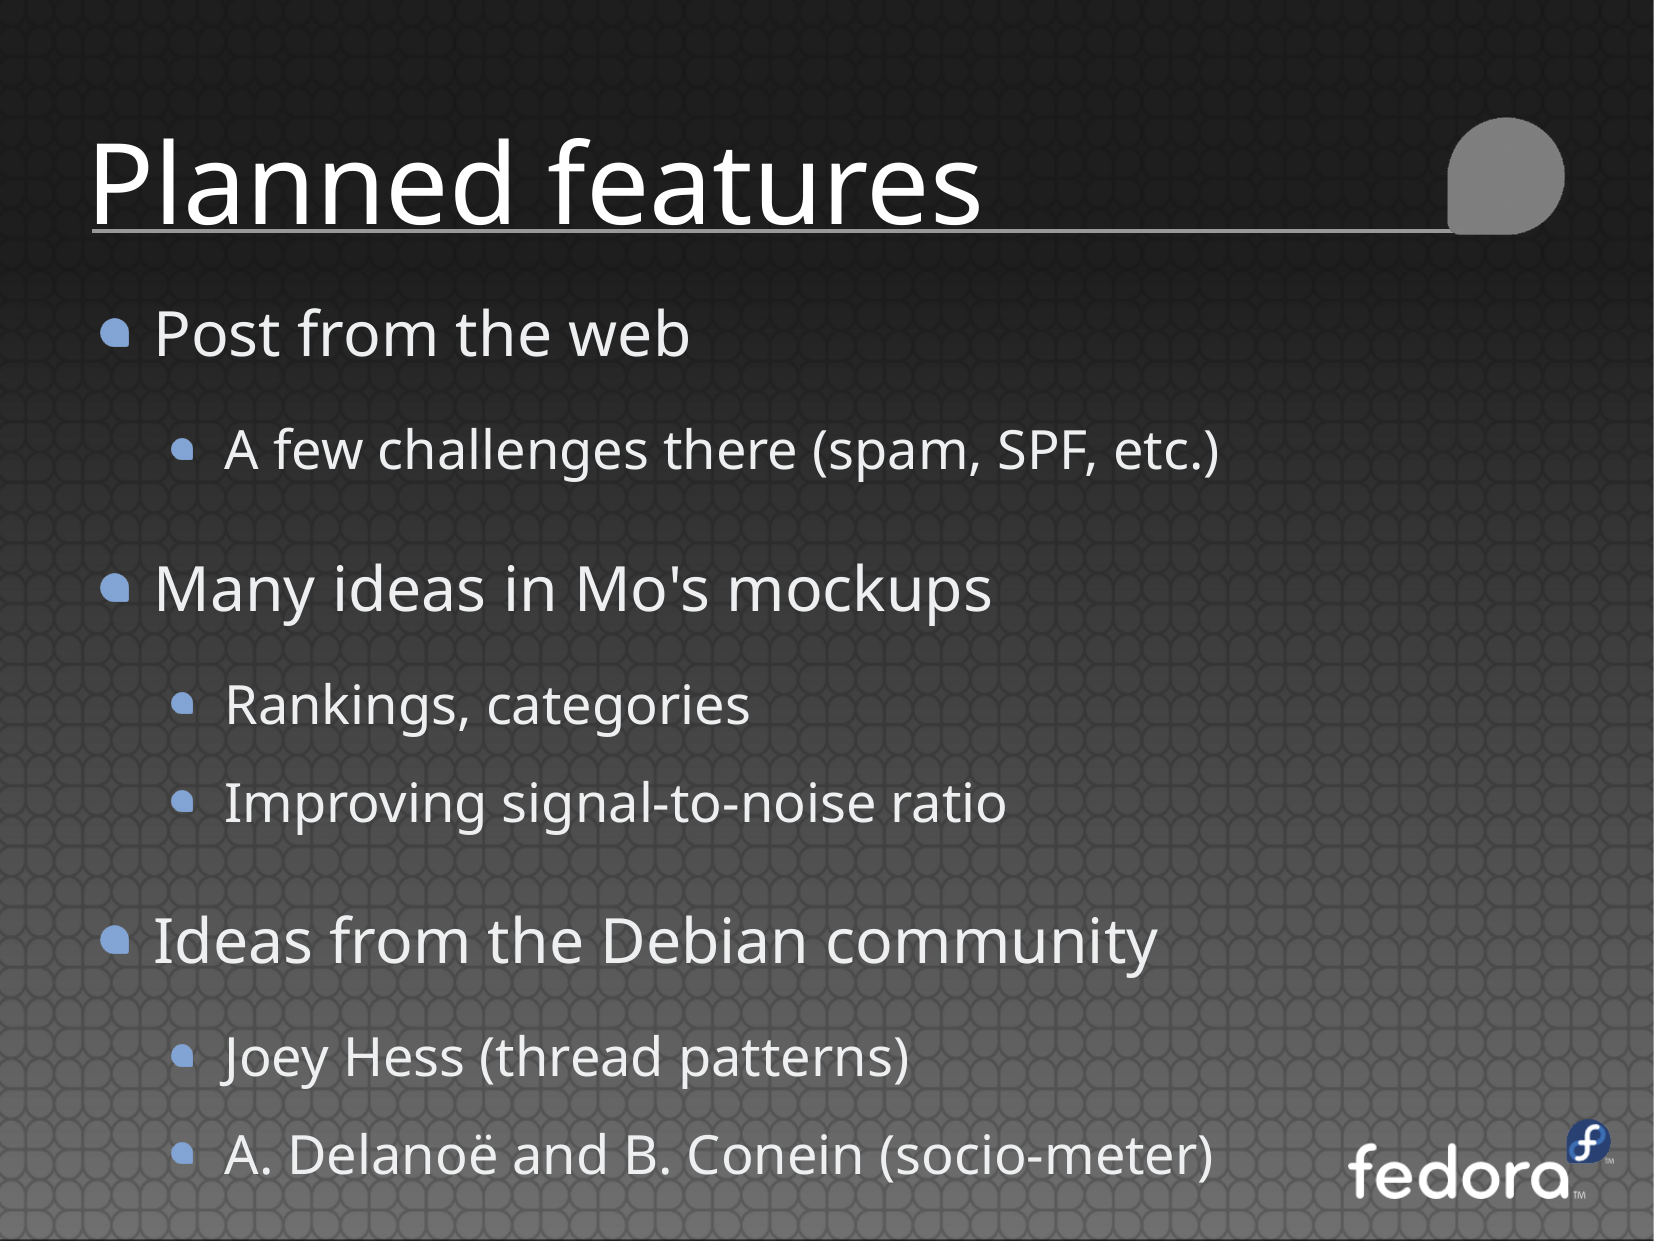

# Planned features
Post from the web
A few challenges there (spam, SPF, etc.)
Many ideas in Mo's mockups
Rankings, categories
Improving signal-to-noise ratio
Ideas from the Debian community
Joey Hess (thread patterns)
A. Delanoë and B. Conein (socio-meter)